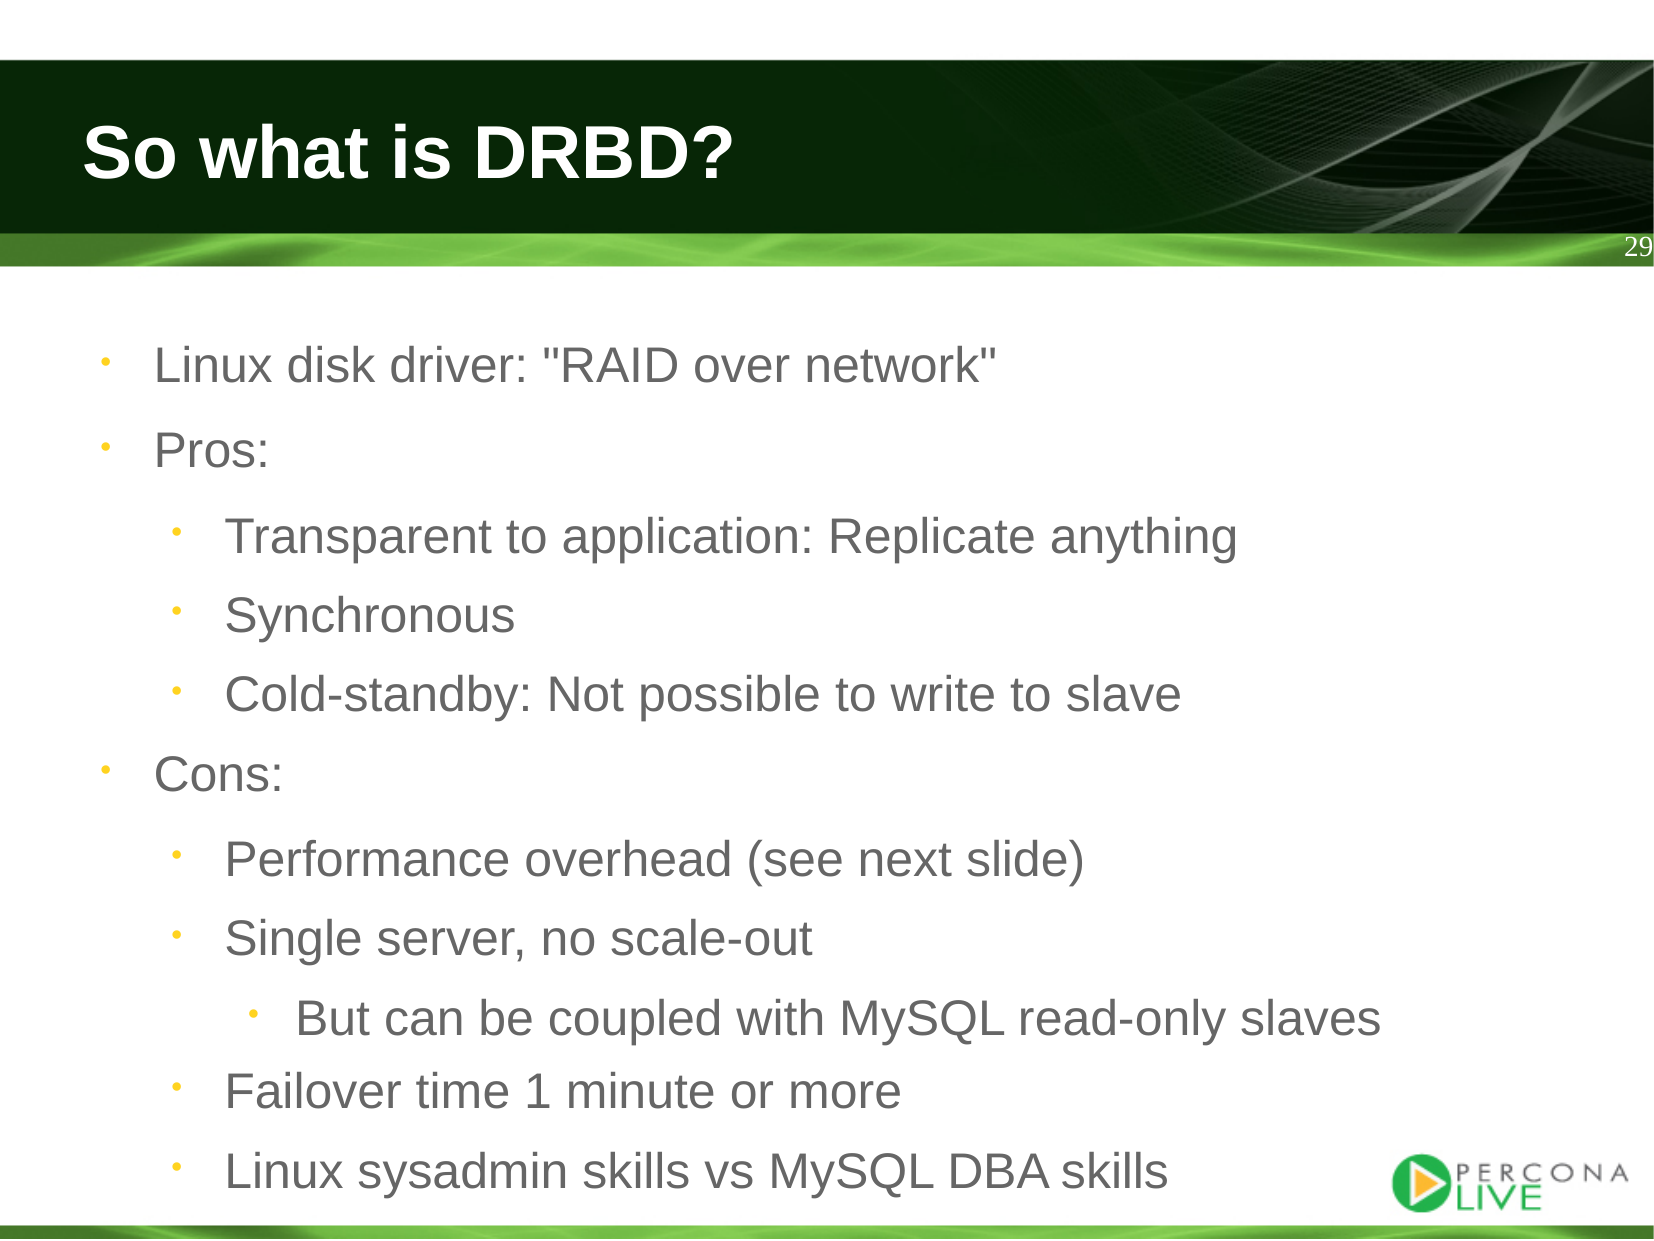

# So what is DRBD?
29
Linux disk driver: "RAID over network"
Pros:
Transparent to application: Replicate anything
Synchronous
Cold-standby: Not possible to write to slave
Cons:
Performance overhead (see next slide)
Single server, no scale-out
But can be coupled with MySQL read-only slaves
Failover time 1 minute or more
Linux sysadmin skills vs MySQL DBA skills